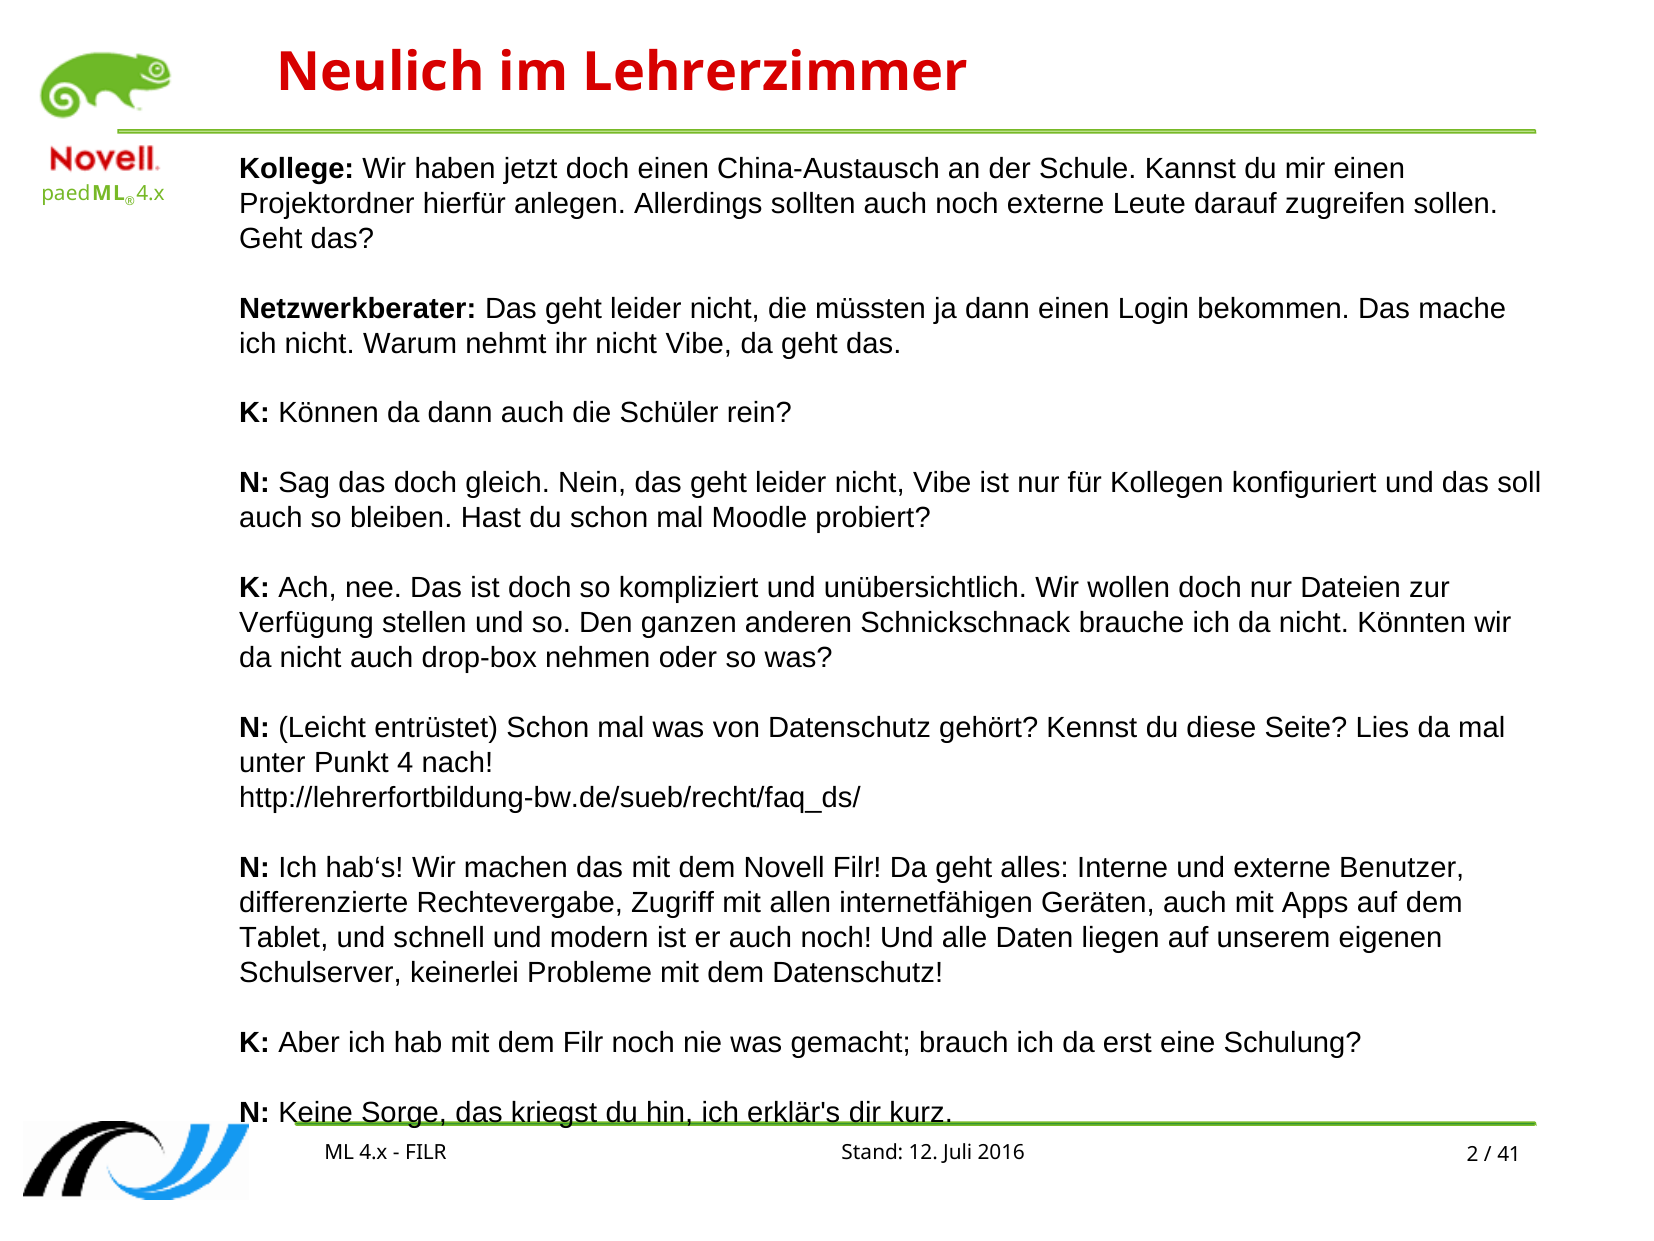

# Neulich im Lehrerzimmer
Kollege: Wir haben jetzt doch einen China-Austausch an der Schule. Kannst du mir einen Projektordner hierfür anlegen. Allerdings sollten auch noch externe Leute darauf zugreifen sollen. Geht das?
Netzwerkberater: Das geht leider nicht, die müssten ja dann einen Login bekommen. Das mache ich nicht. Warum nehmt ihr nicht Vibe, da geht das.
K: Können da dann auch die Schüler rein?
N: Sag das doch gleich. Nein, das geht leider nicht, Vibe ist nur für Kollegen konfiguriert und das soll auch so bleiben. Hast du schon mal Moodle probiert?
K: Ach, nee. Das ist doch so kompliziert und unübersichtlich. Wir wollen doch nur Dateien zur Verfügung stellen und so. Den ganzen anderen Schnickschnack brauche ich da nicht. Könnten wir da nicht auch drop-box nehmen oder so was?
N: (Leicht entrüstet) Schon mal was von Datenschutz gehört? Kennst du diese Seite? Lies da mal unter Punkt 4 nach!
http://lehrerfortbildung-bw.de/sueb/recht/faq_ds/
N: Ich hab‘s! Wir machen das mit dem Novell Filr! Da geht alles: Interne und externe Benutzer, differenzierte Rechtevergabe, Zugriff mit allen internetfähigen Geräten, auch mit Apps auf dem Tablet, und schnell und modern ist er auch noch! Und alle Daten liegen auf unserem eigenen Schulserver, keinerlei Probleme mit dem Datenschutz!
K: Aber ich hab mit dem Filr noch nie was gemacht; brauch ich da erst eine Schulung?
N: Keine Sorge, das kriegst du hin, ich erklär's dir kurz.
ML 4.x - FILR
12. Juli 2016
2